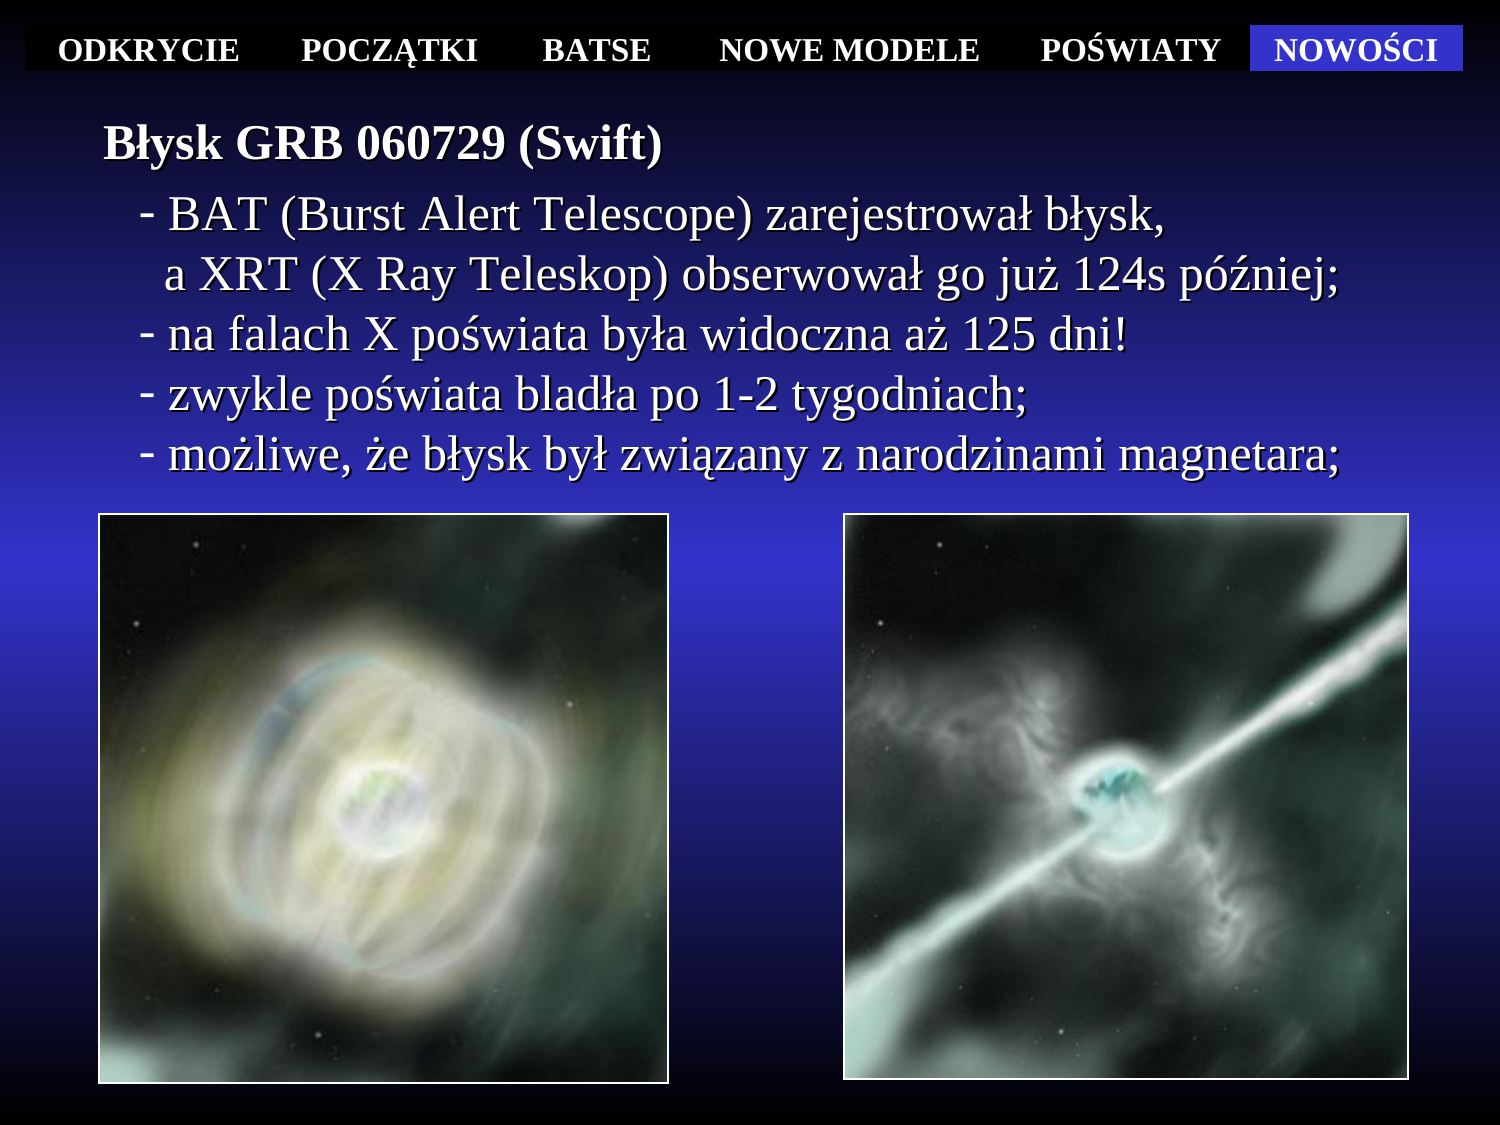

| ODKRYCIE | POCZĄTKI | BATSE | NOWE MODELE | POŚWIATY | NOWOŚCI |
| --- | --- | --- | --- | --- | --- |
Błysk GRB 060729 (Swift)
 BAT (Burst Alert Telescope) zarejestrował błysk,
 a XRT (X Ray Teleskop) obserwował go już 124s później;
 na falach X poświata była widoczna aż 125 dni!
 zwykle poświata bladła po 1-2 tygodniach;
 możliwe, że błysk był związany z narodzinami magnetara;